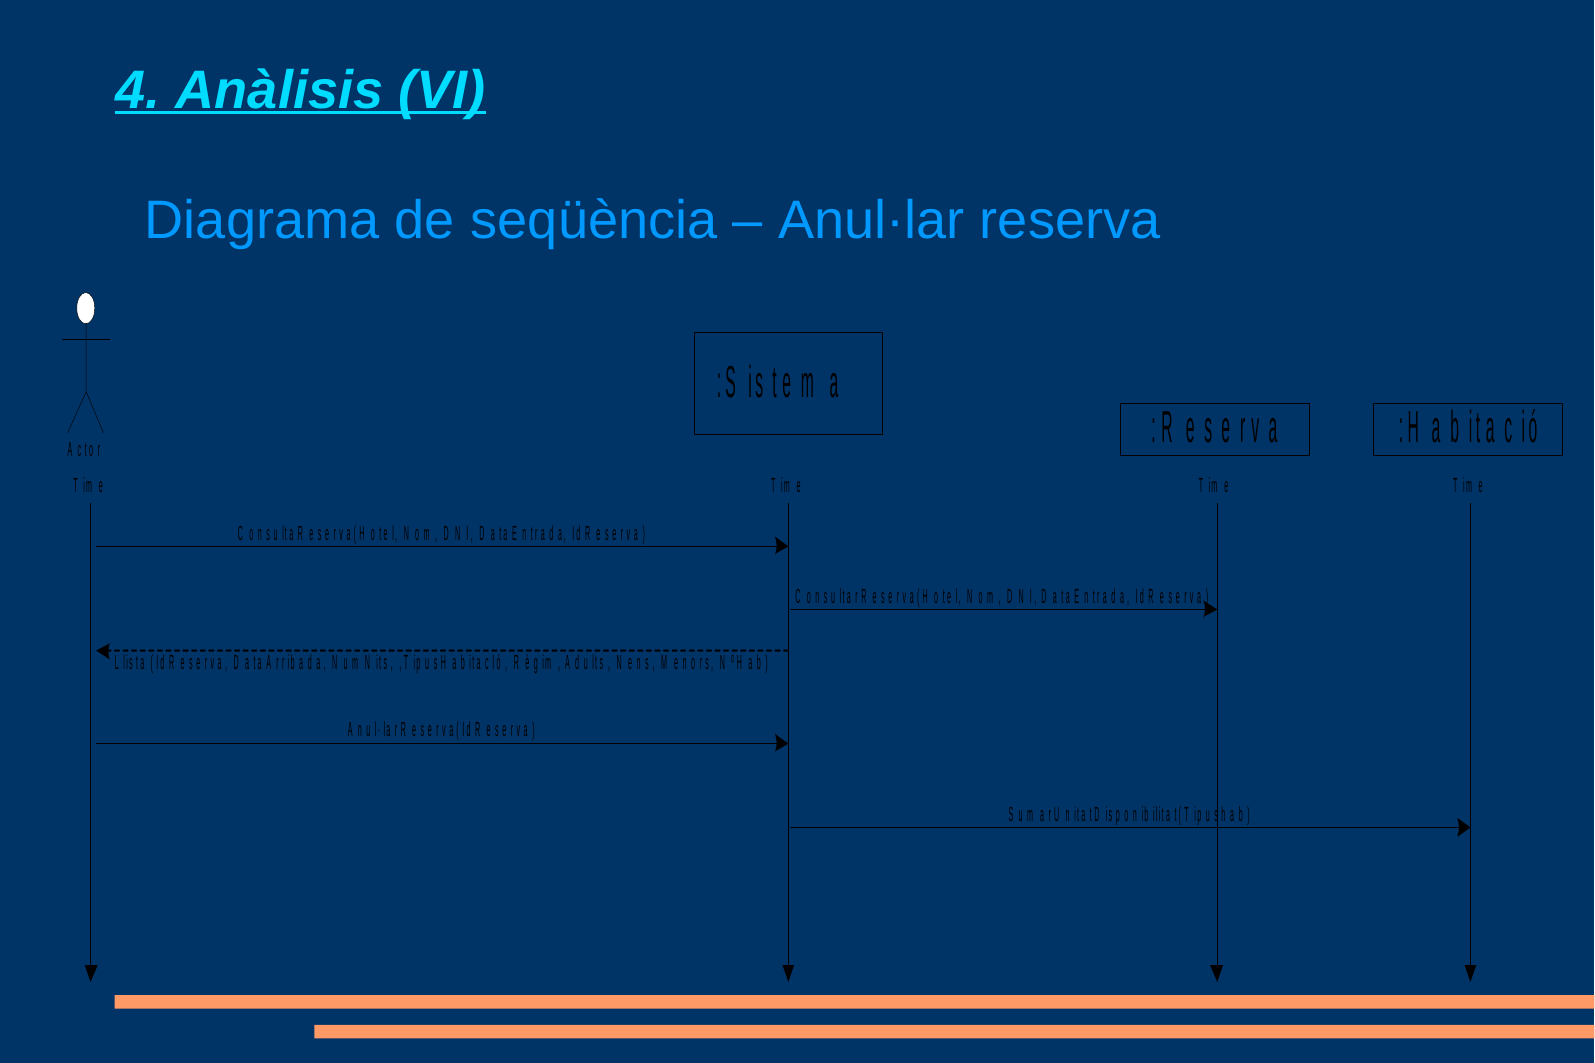

# 4. Anàlisis (VI)
Diagrama de seqüència – Anul·lar reserva